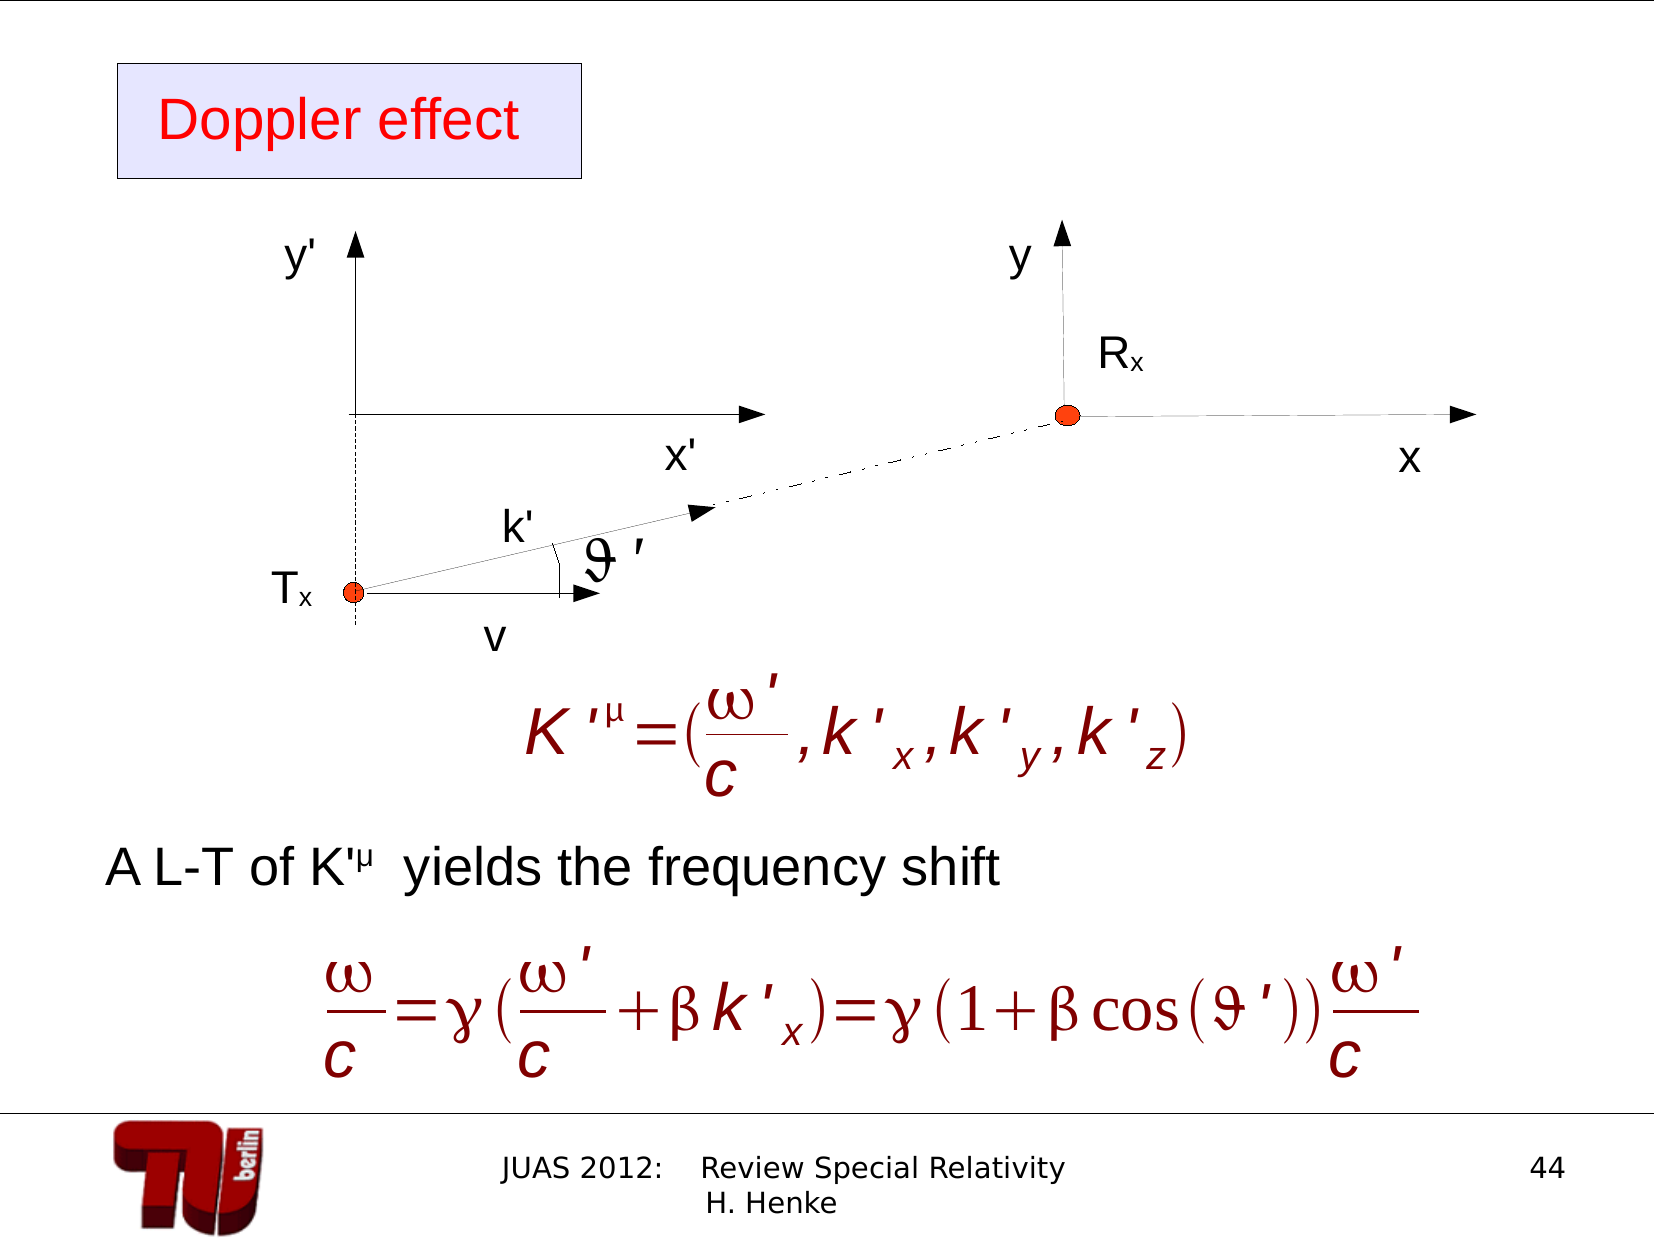

Doppler effect
y
y'
Rx
x'
x
k'
Tx
v
A L-T of K'μ yields the frequency shift
44